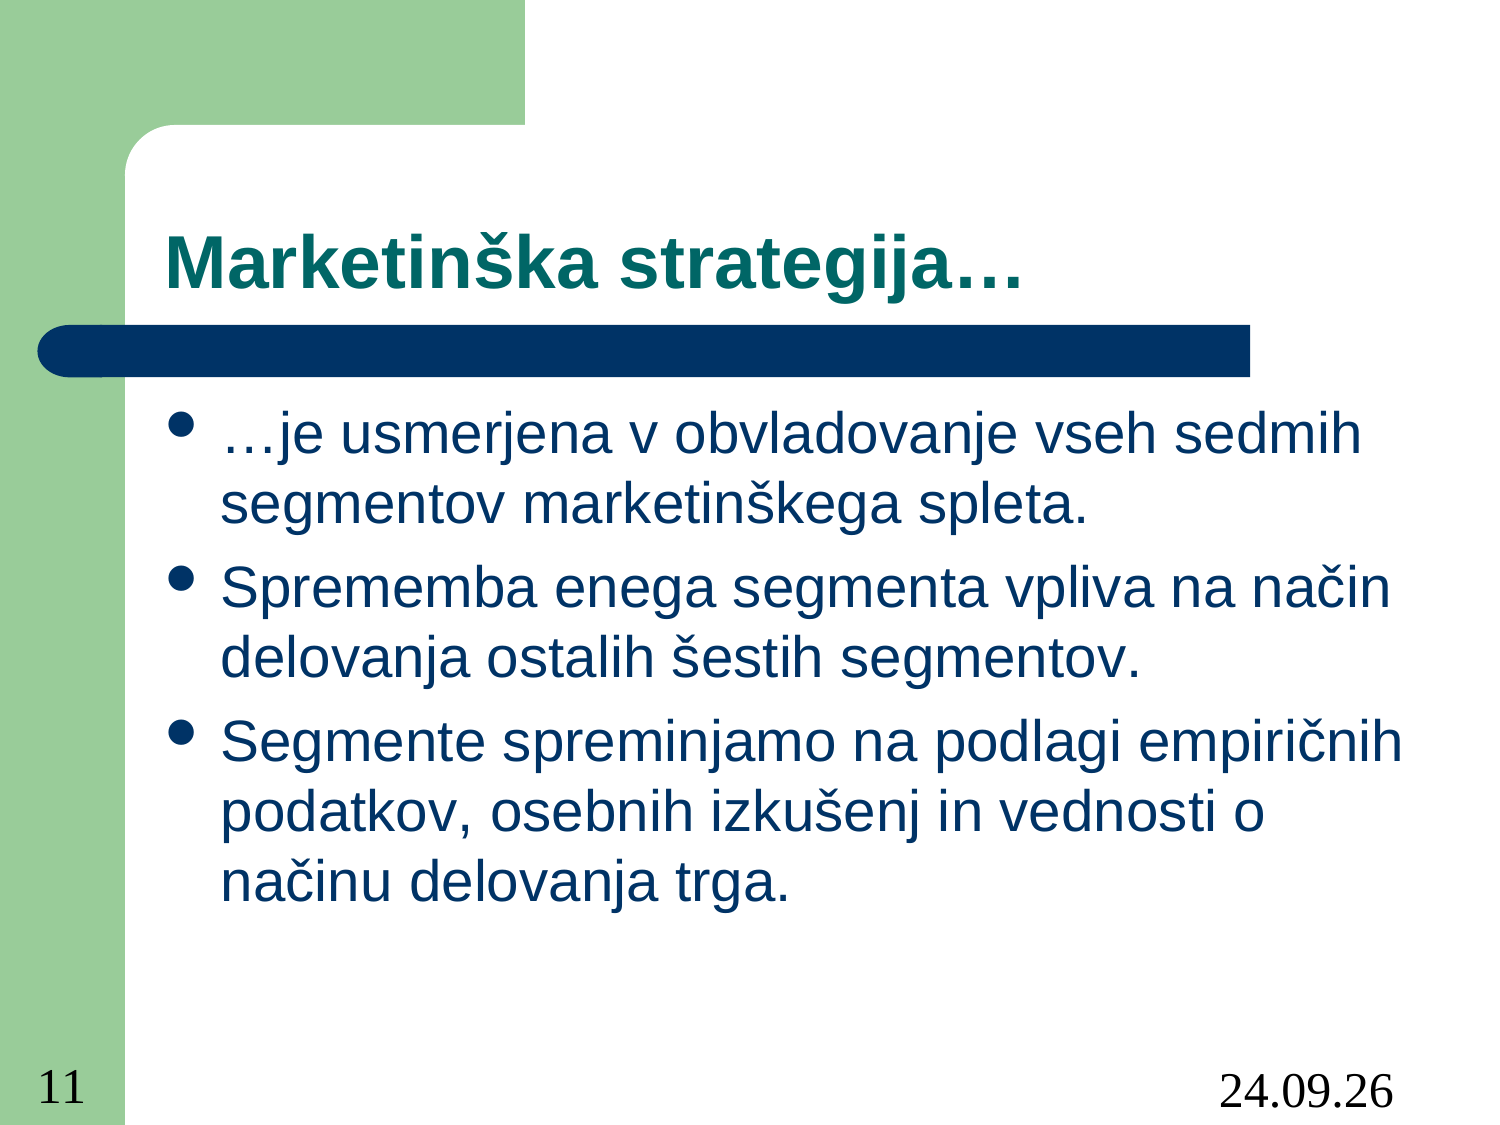

# Marketinška strategija…
…je usmerjena v obvladovanje vseh sedmih segmentov marketinškega spleta.
Sprememba enega segmenta vpliva na način delovanja ostalih šestih segmentov.
Segmente spreminjamo na podlagi empiričnih podatkov, osebnih izkušenj in vednosti o načinu delovanja trga.
11